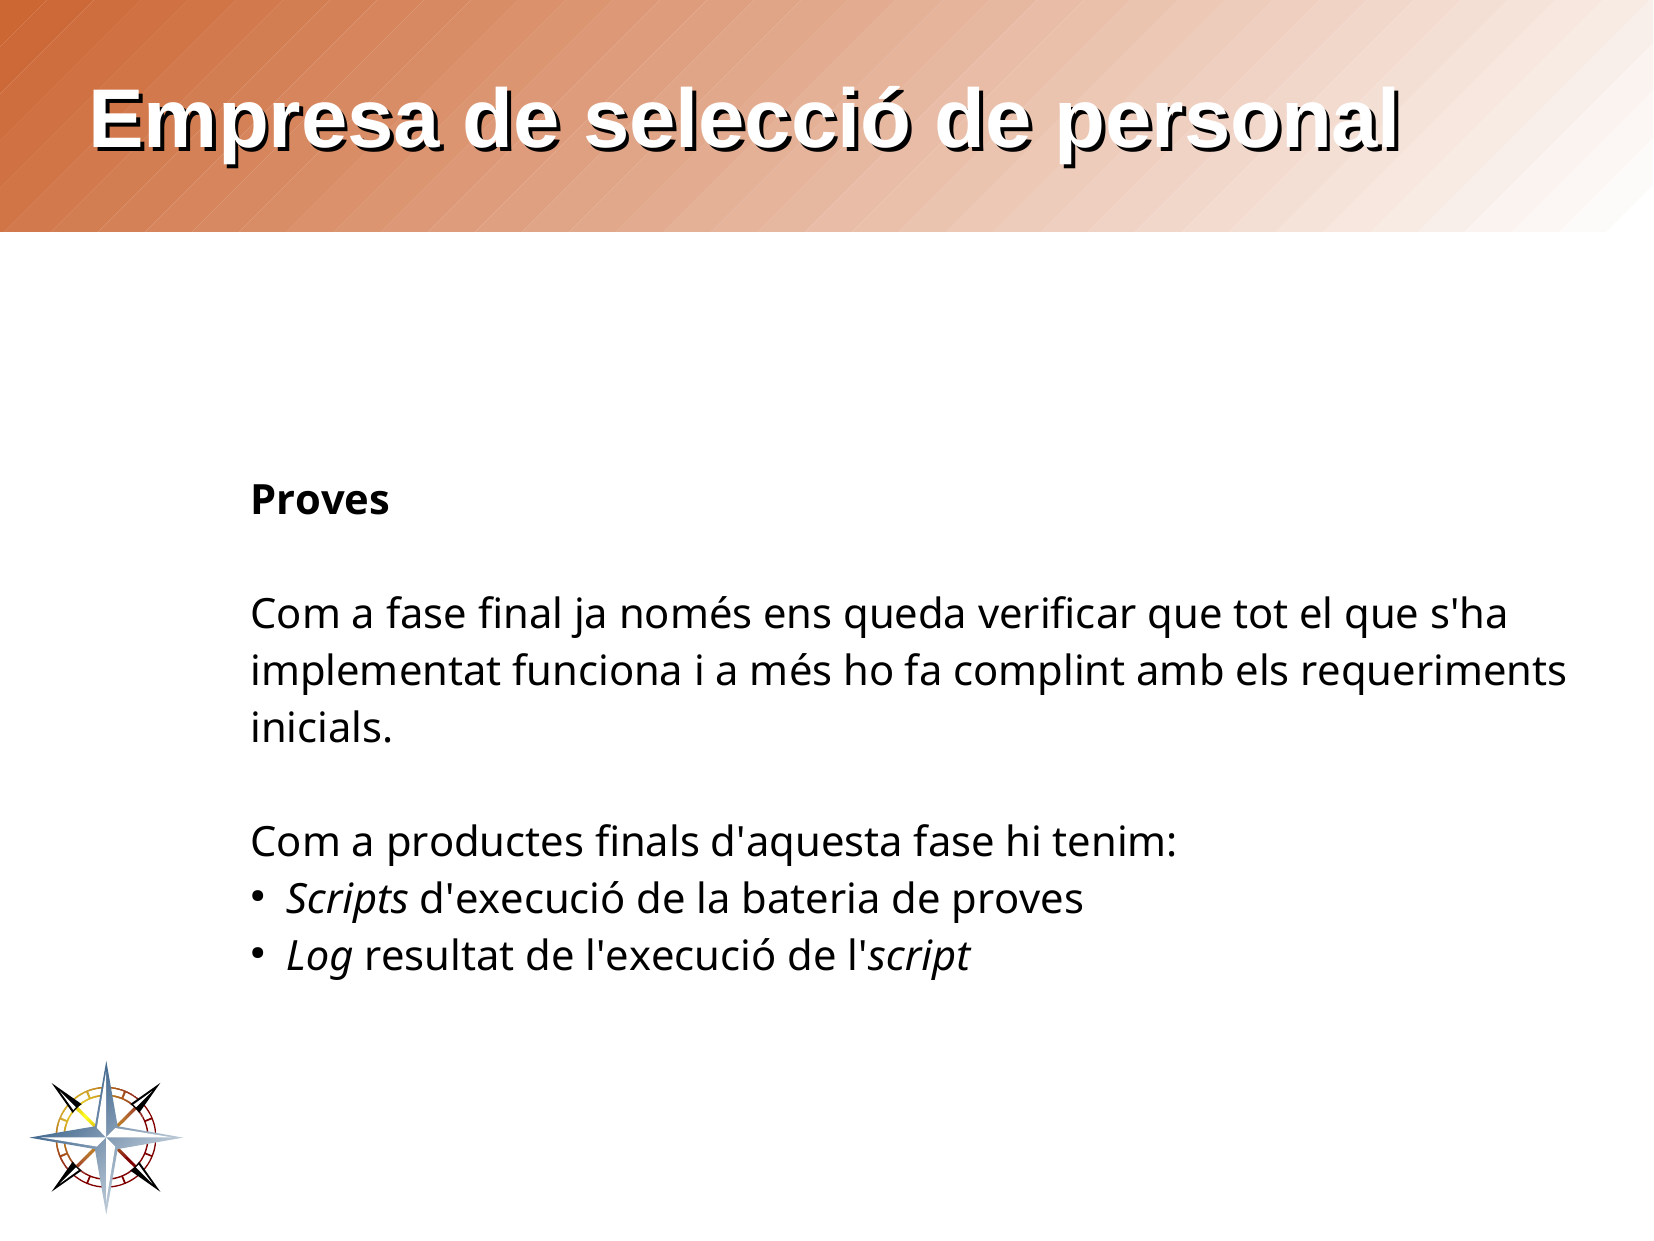

# Empresa de selecció de personal
Proves
Com a fase final ja només ens queda verificar que tot el que s'ha implementat funciona i a més ho fa complint amb els requeriments inicials.
Com a productes finals d'aquesta fase hi tenim:
Scripts d'execució de la bateria de proves
Log resultat de l'execució de l'script